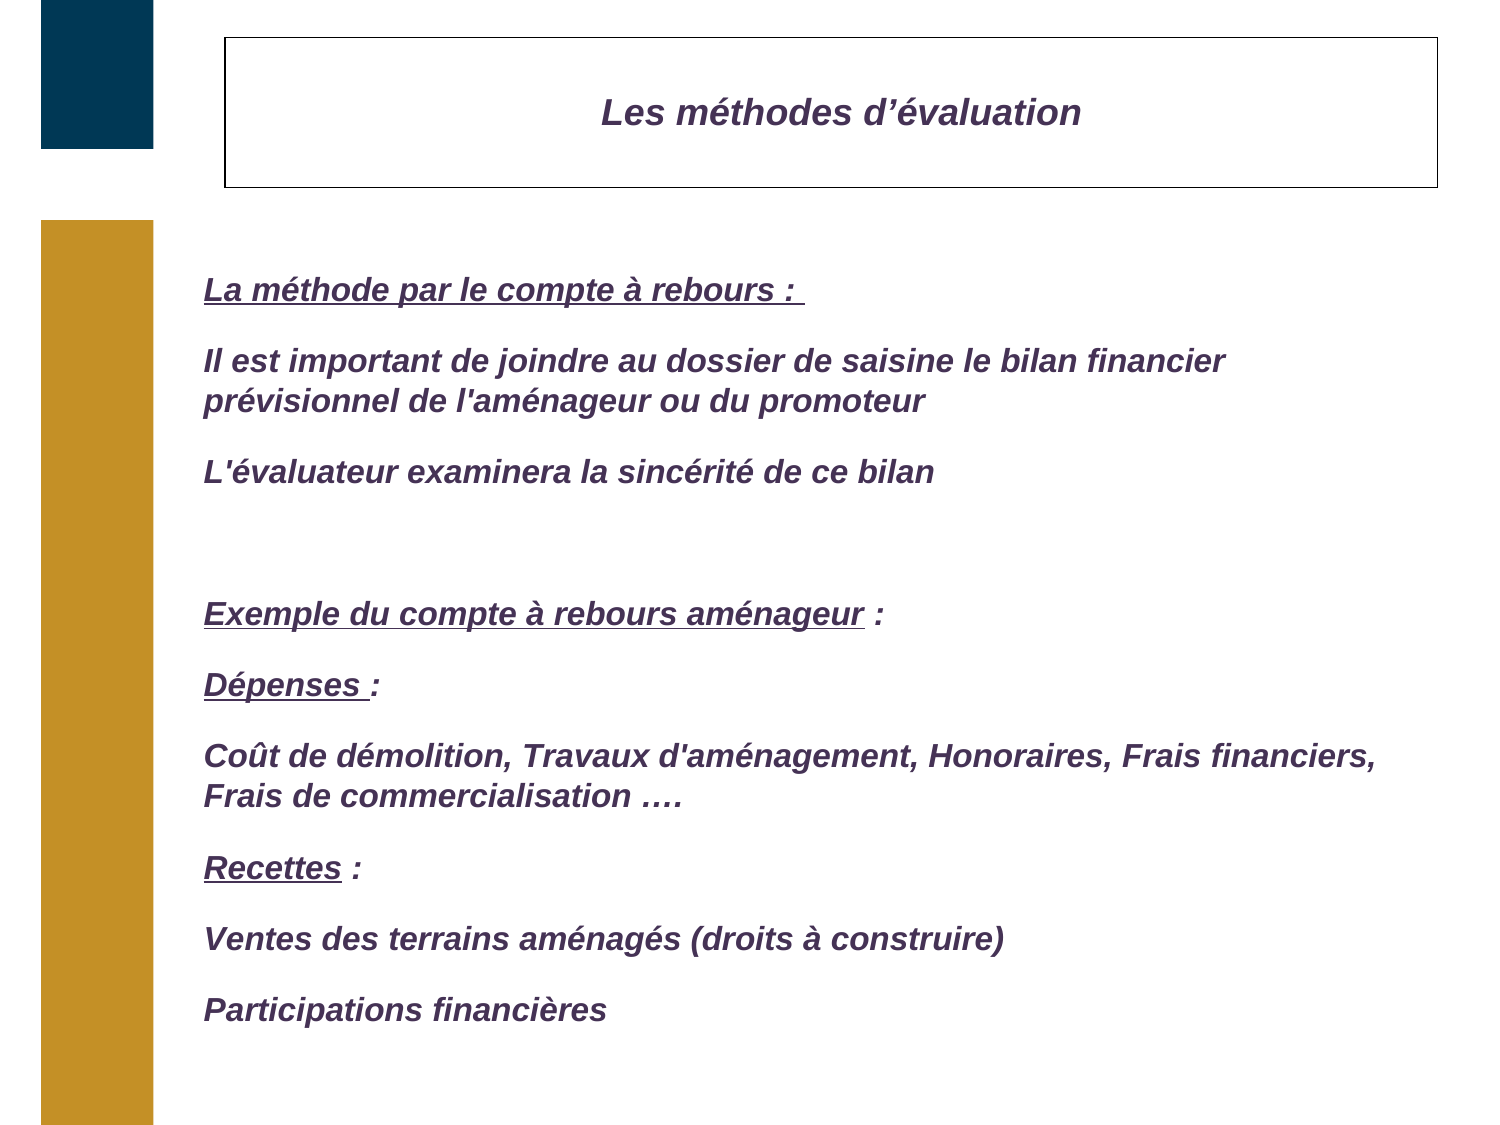

Les méthodes d’évaluation
La méthode par le compte à rebours :
Il est important de joindre au dossier de saisine le bilan financier prévisionnel de l'aménageur ou du promoteur
L'évaluateur examinera la sincérité de ce bilan
Exemple du compte à rebours aménageur :
Dépenses :
Coût de démolition, Travaux d'aménagement, Honoraires, Frais financiers, Frais de commercialisation ….
Recettes :
Ventes des terrains aménagés (droits à construire)
Participations financières
19